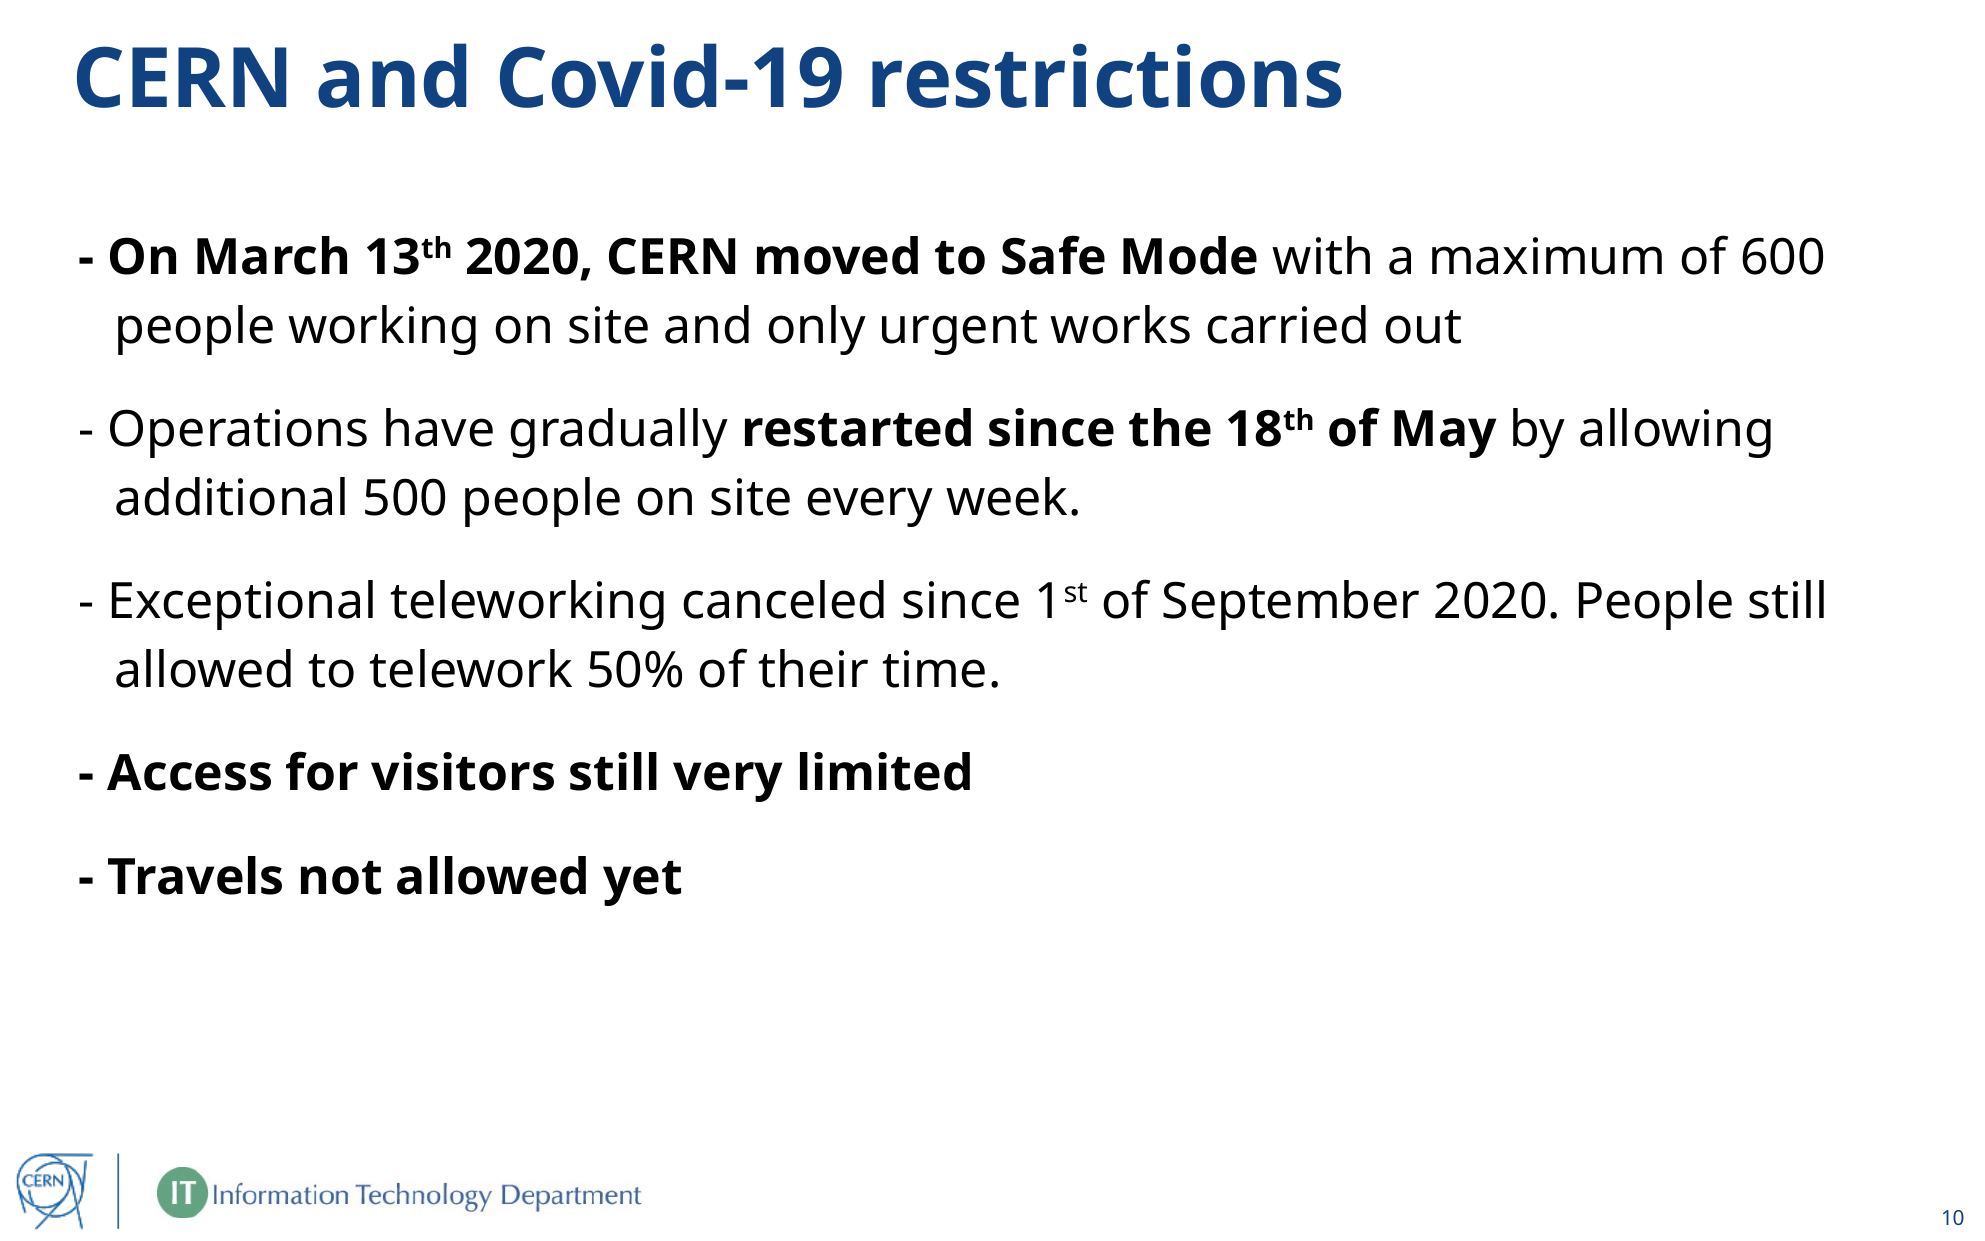

# CERN and Covid-19 restrictions
- On March 13th 2020, CERN moved to Safe Mode with a maximum of 600 people working on site and only urgent works carried out
- Operations have gradually restarted since the 18th of May by allowing additional 500 people on site every week.
- Exceptional teleworking canceled since 1st of September 2020. People still allowed to telework 50% of their time.
- Access for visitors still very limited
- Travels not allowed yet